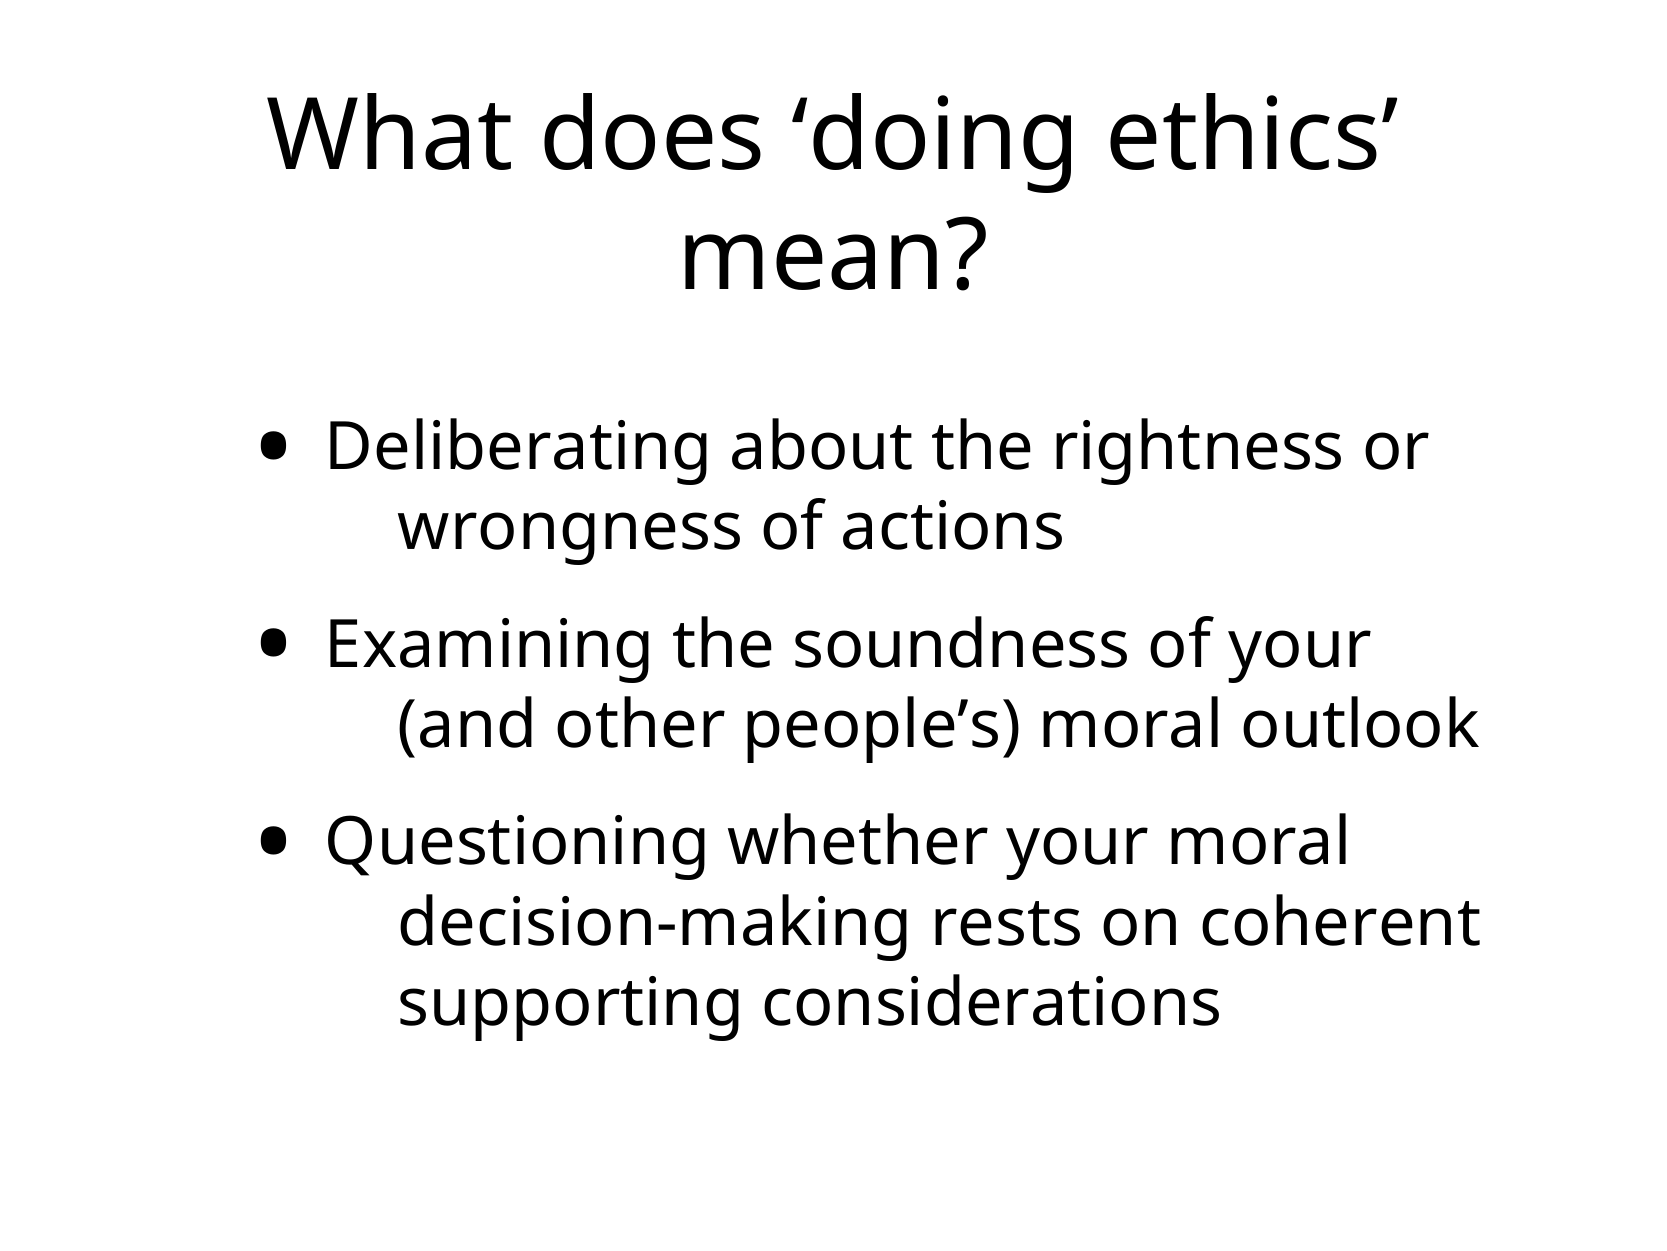

# What does ‘doing ethics’ mean?
Deliberating about the rightness or wrongness of actions
Examining the soundness of your (and other people’s) moral outlook
Questioning whether your moral decision-making rests on coherent supporting considerations